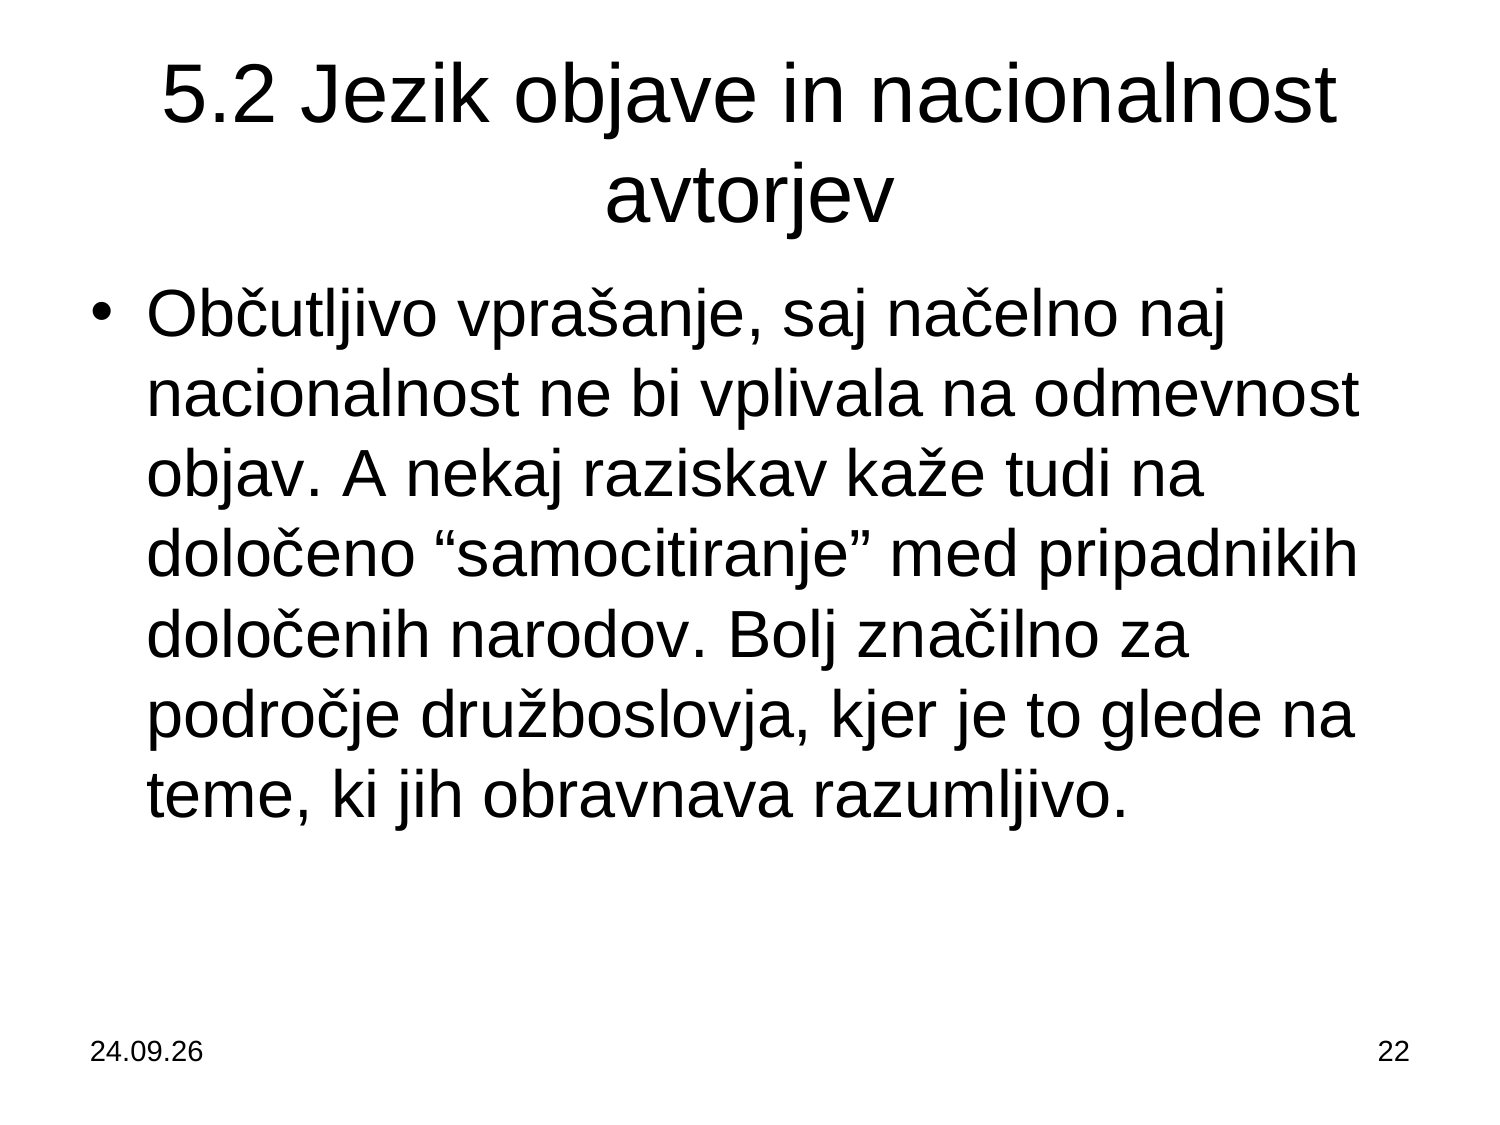

# 5.2 Jezik objave in nacionalnost avtorjev
Občutljivo vprašanje, saj načelno naj nacionalnost ne bi vplivala na odmevnost objav. A nekaj raziskav kaže tudi na določeno “samocitiranje” med pripadnikih določenih narodov. Bolj značilno za področje družboslovja, kjer je to glede na teme, ki jih obravnava razumljivo.